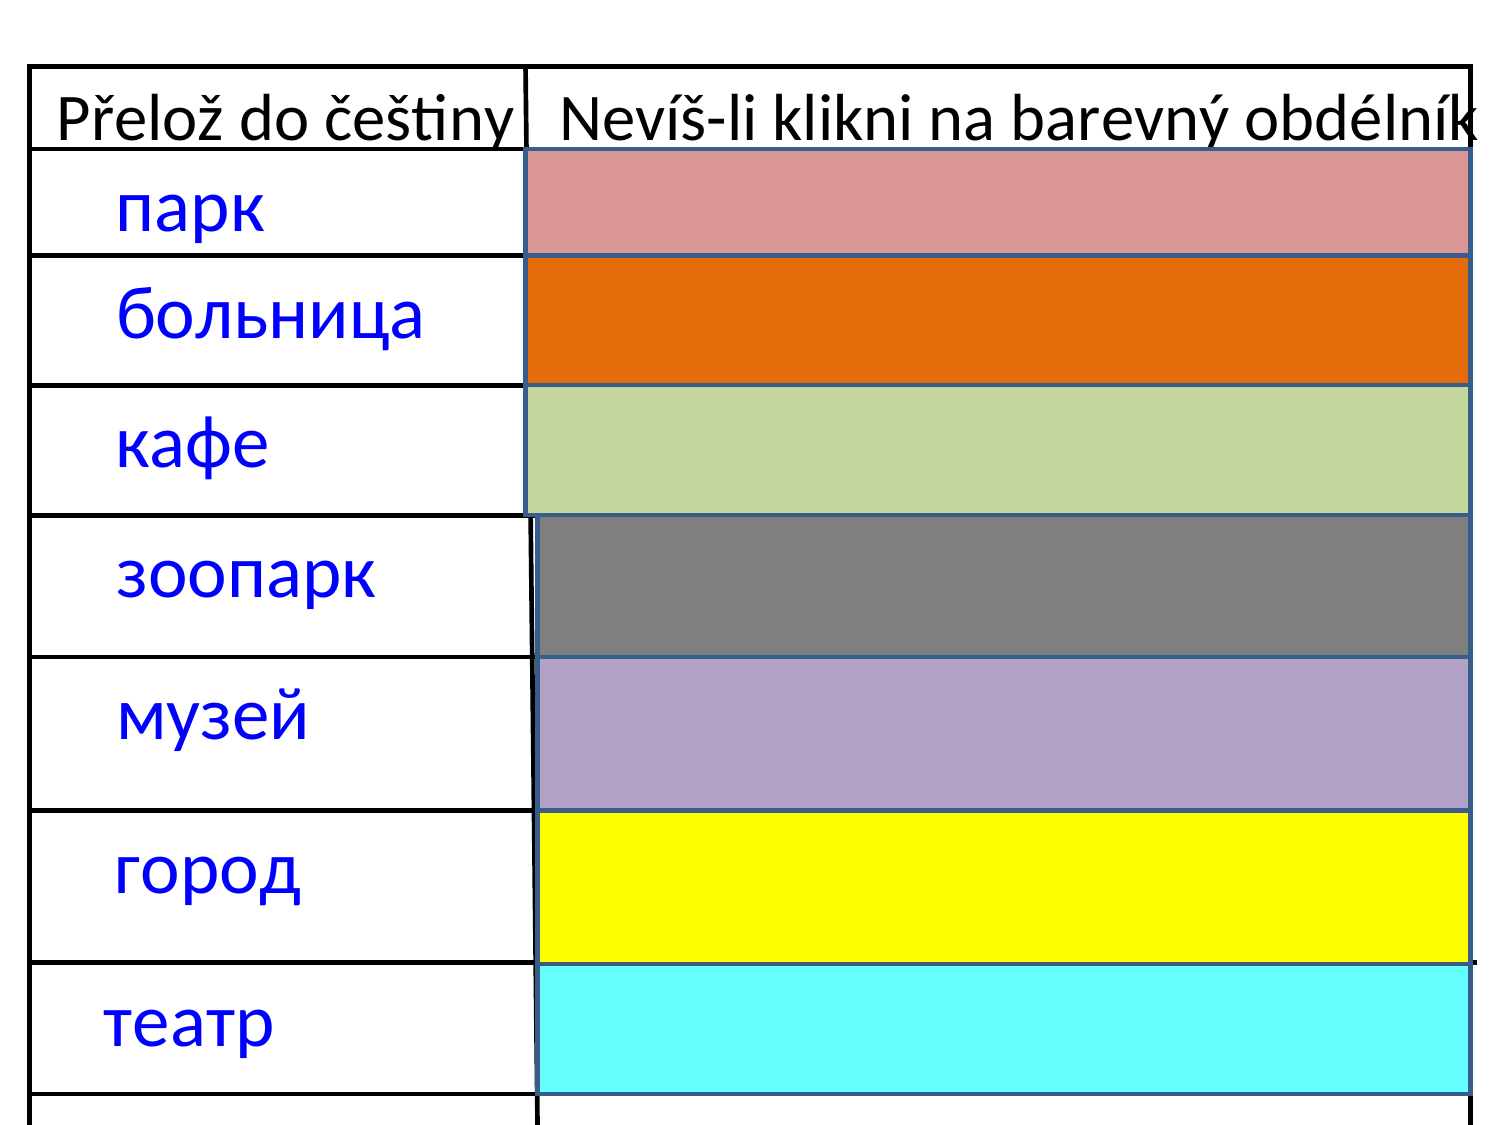

Přelož do češtiny Nevíš-li klikni na barevný obdélník
парк
park
больница
nemocnice
кафе
kavárna
зоопарк
zoologická zahrada
музей
muzeum
город
město
театр
divadlo